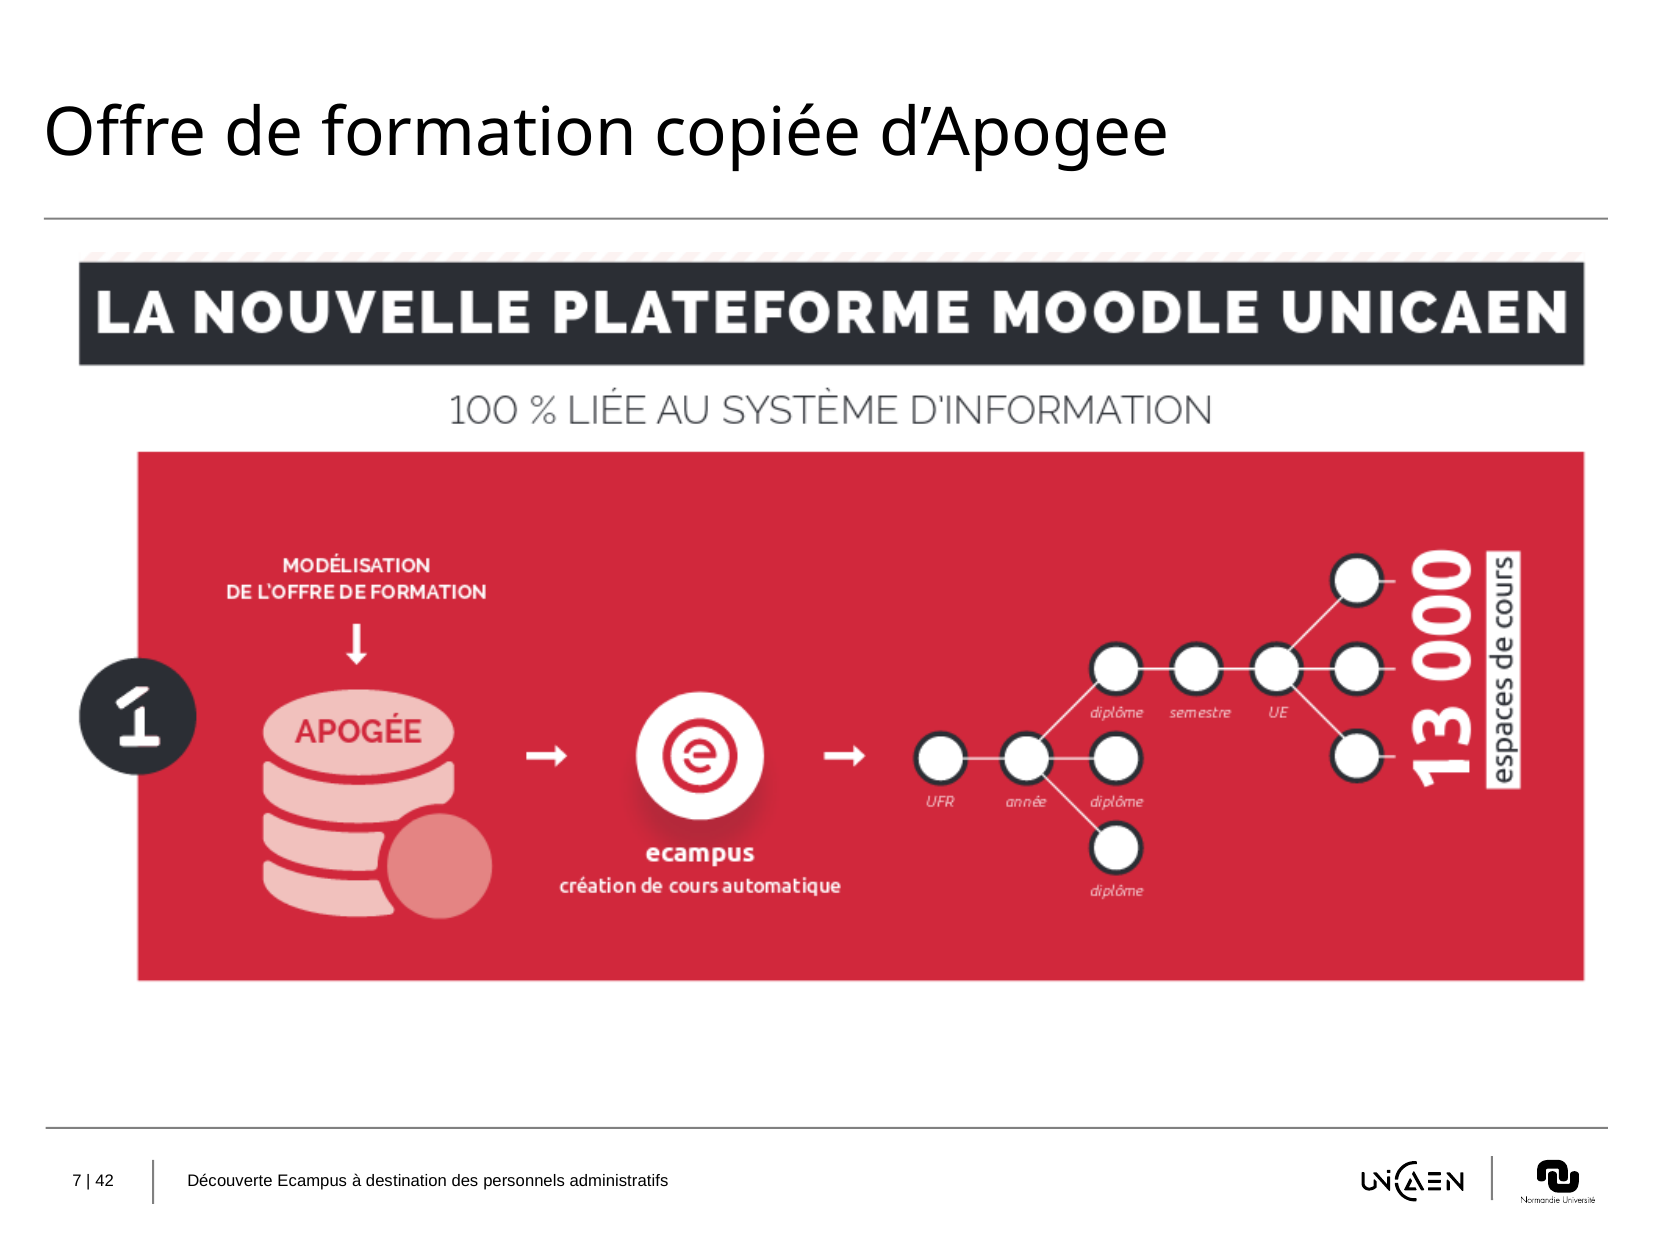

# Offre de formation copiée d’Apogee
7
Découverte Ecampus pourn les personnels administratifs